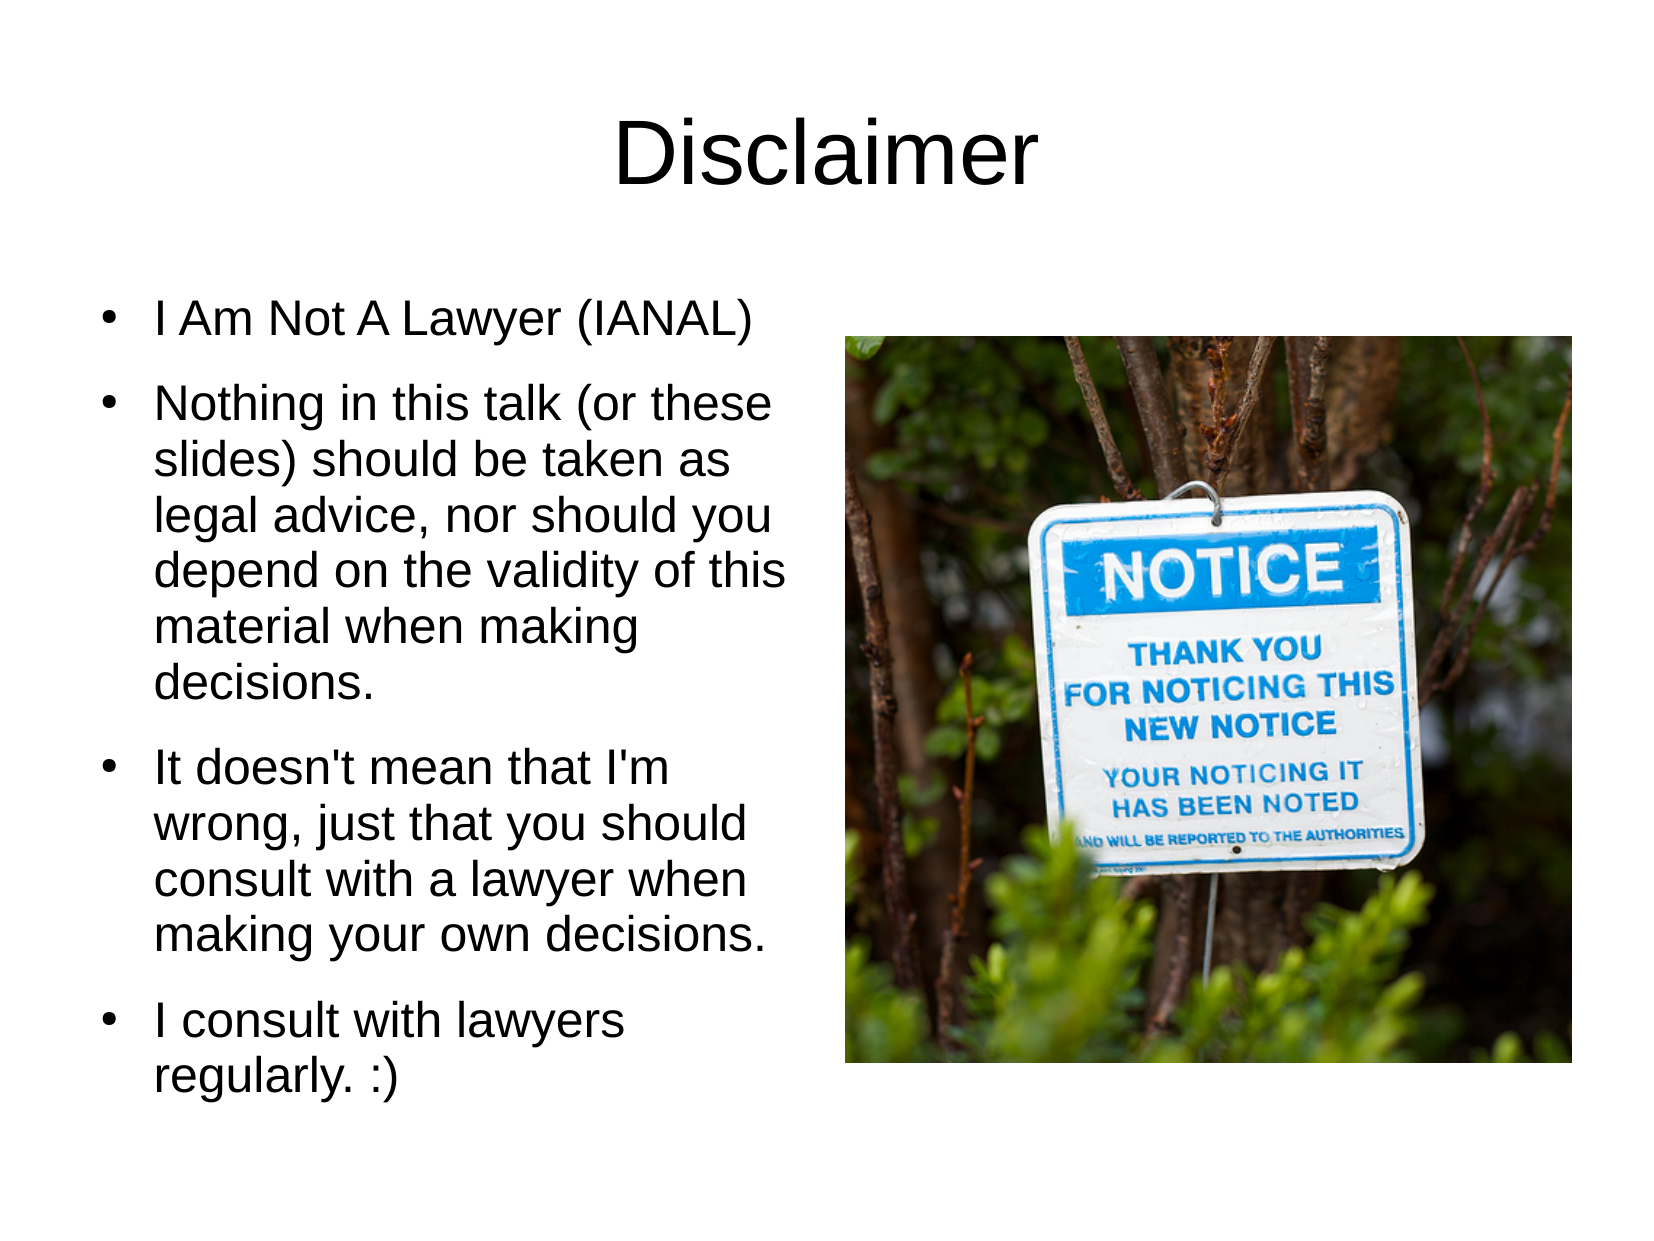

# Disclaimer
I Am Not A Lawyer (IANAL)
Nothing in this talk (or these slides) should be taken as legal advice, nor should you depend on the validity of this material when making decisions.
It doesn't mean that I'm wrong, just that you should consult with a lawyer when making your own decisions.
I consult with lawyers regularly. :)